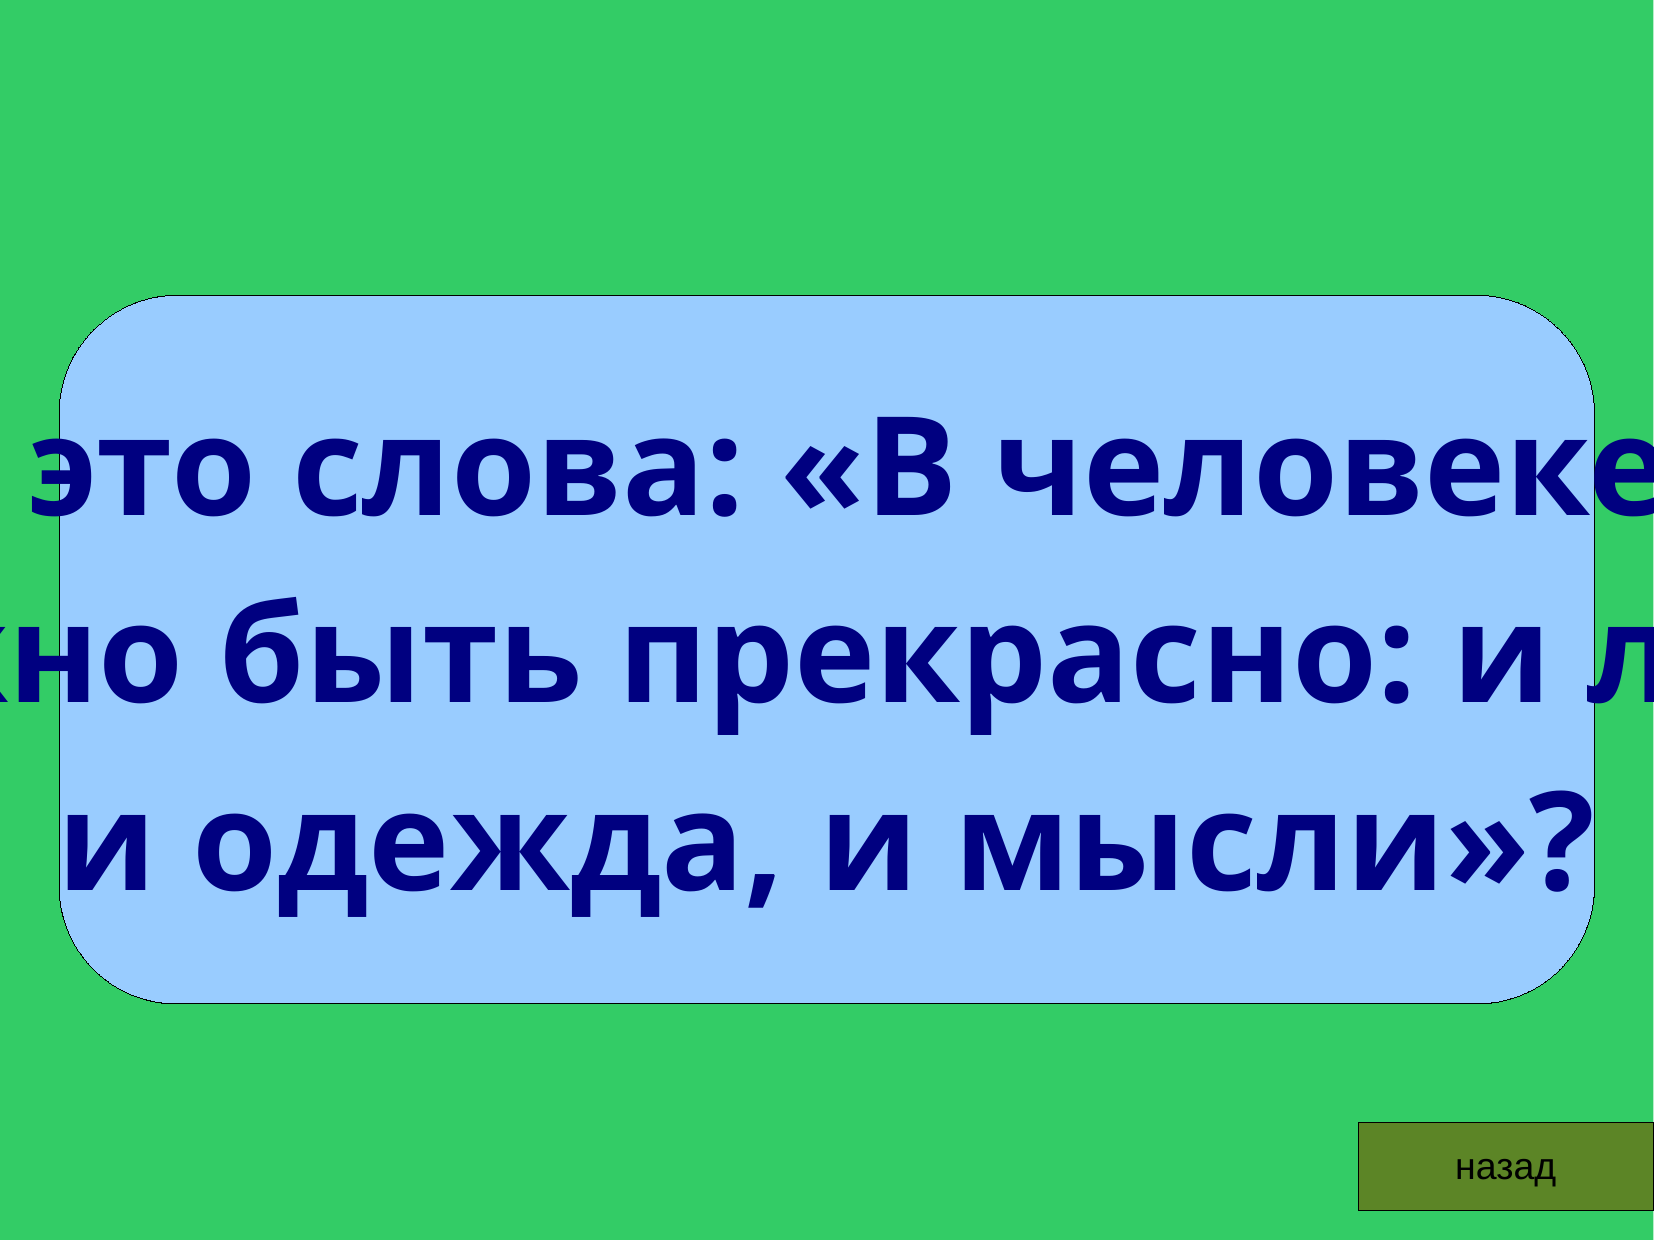

Чьи это слова: «В человеке все
должно быть прекрасно: и лицо,
и одежда, и мысли»?
назад